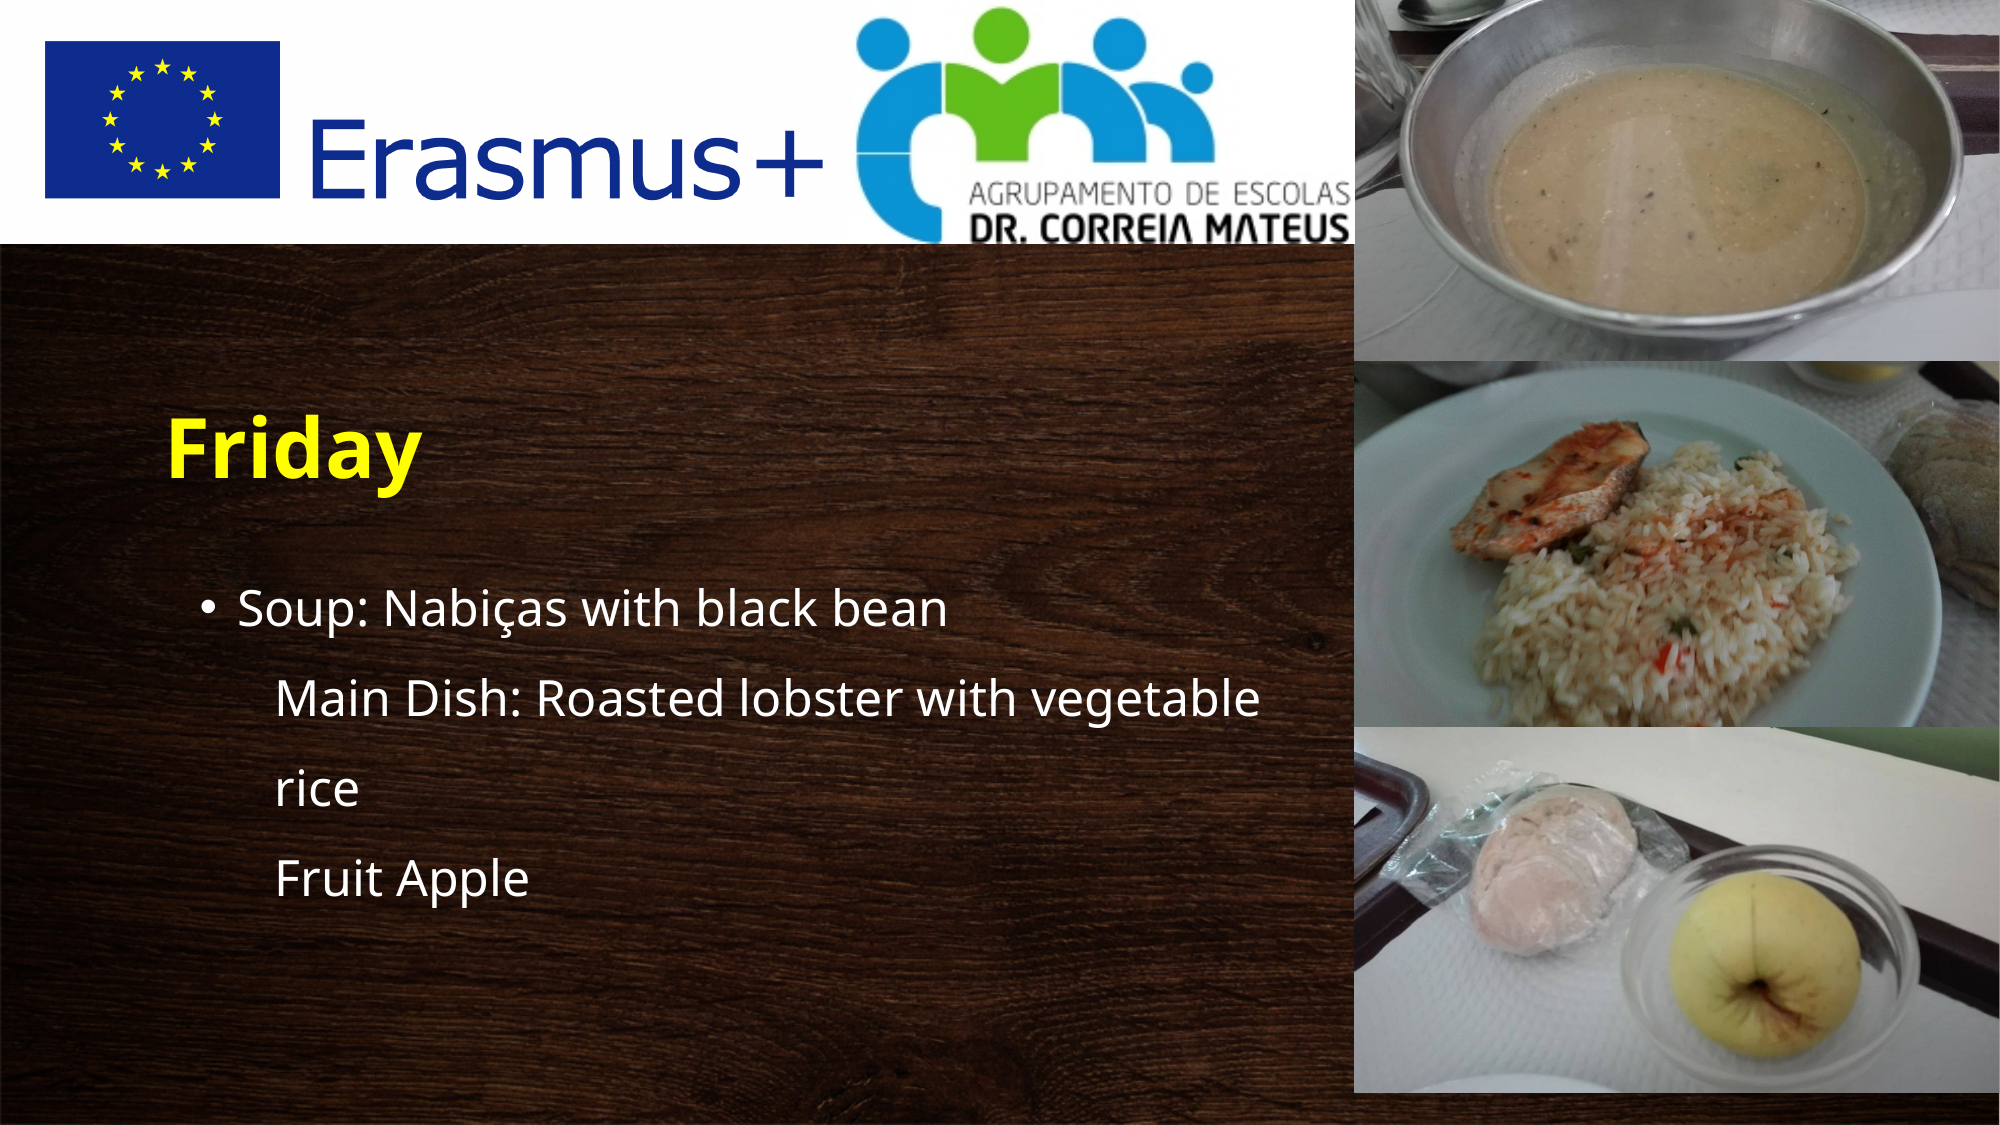

Friday
Soup: Nabiças with black bean
Main Dish: Roasted lobster with vegetable rice
Fruit Apple